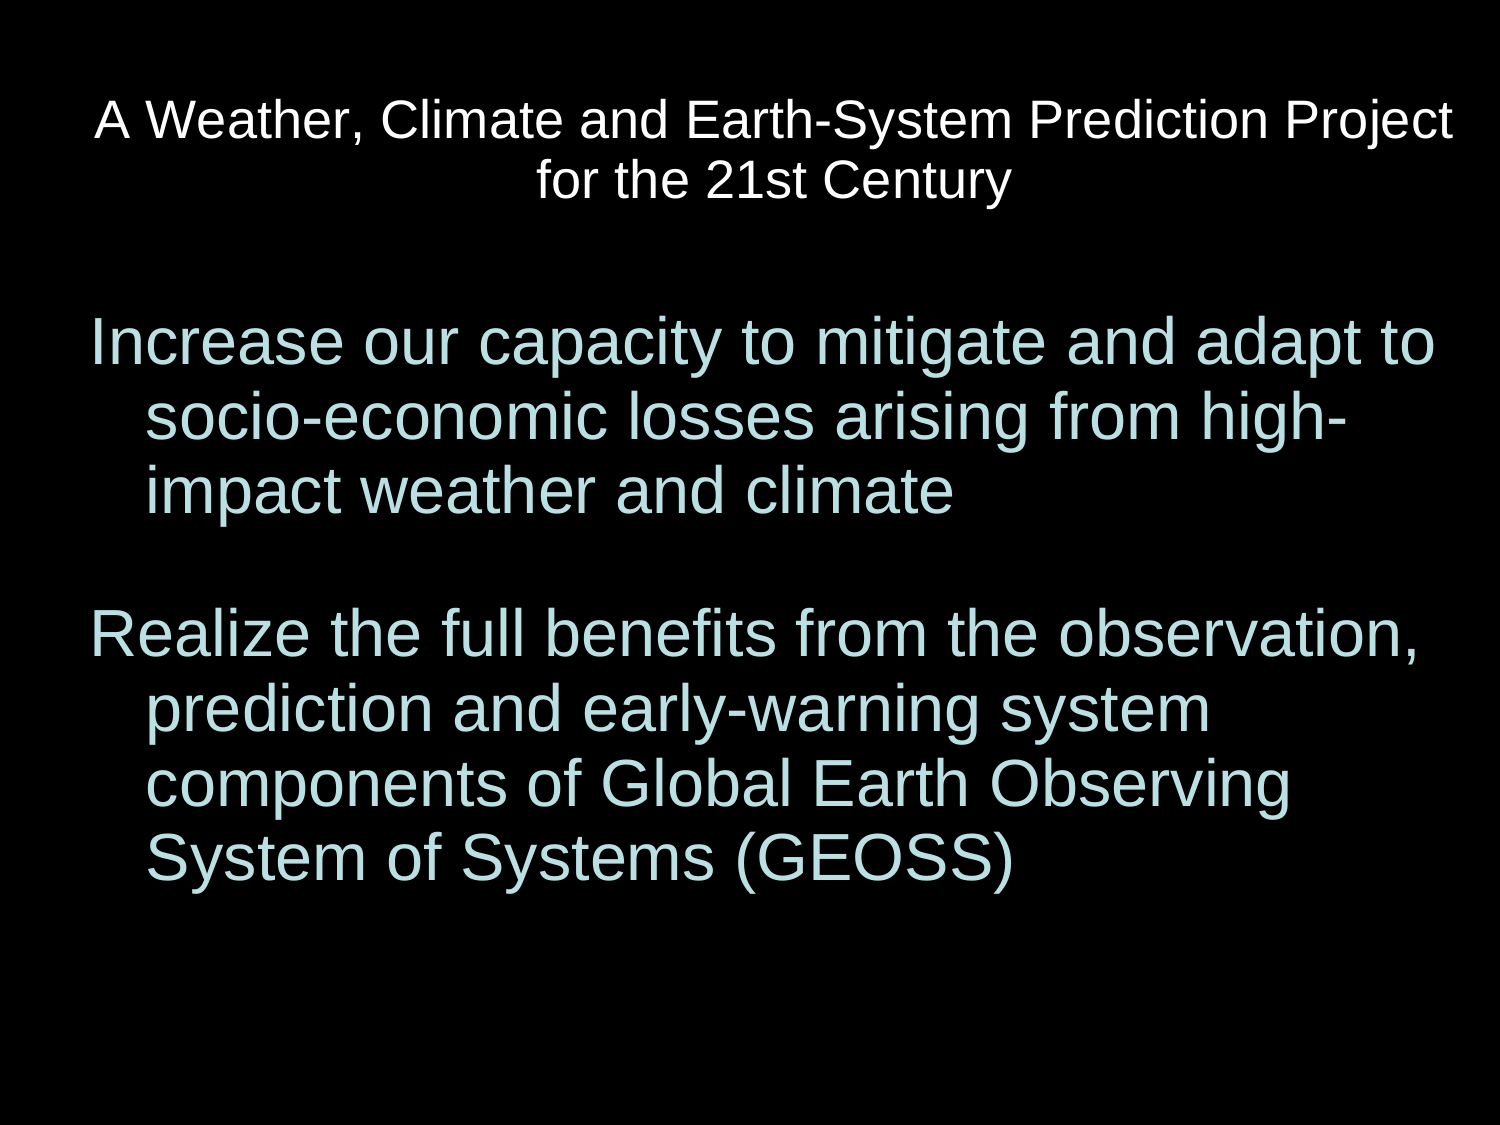

A Weather, Climate and Earth-System Prediction Project
 for the 21st Century
# Increase our capacity to mitigate and adapt to socio-economic losses arising from high-impact weather and climate
Realize the full benefits from the observation, prediction and early-warning system components of Global Earth Observing System of Systems (GEOSS)